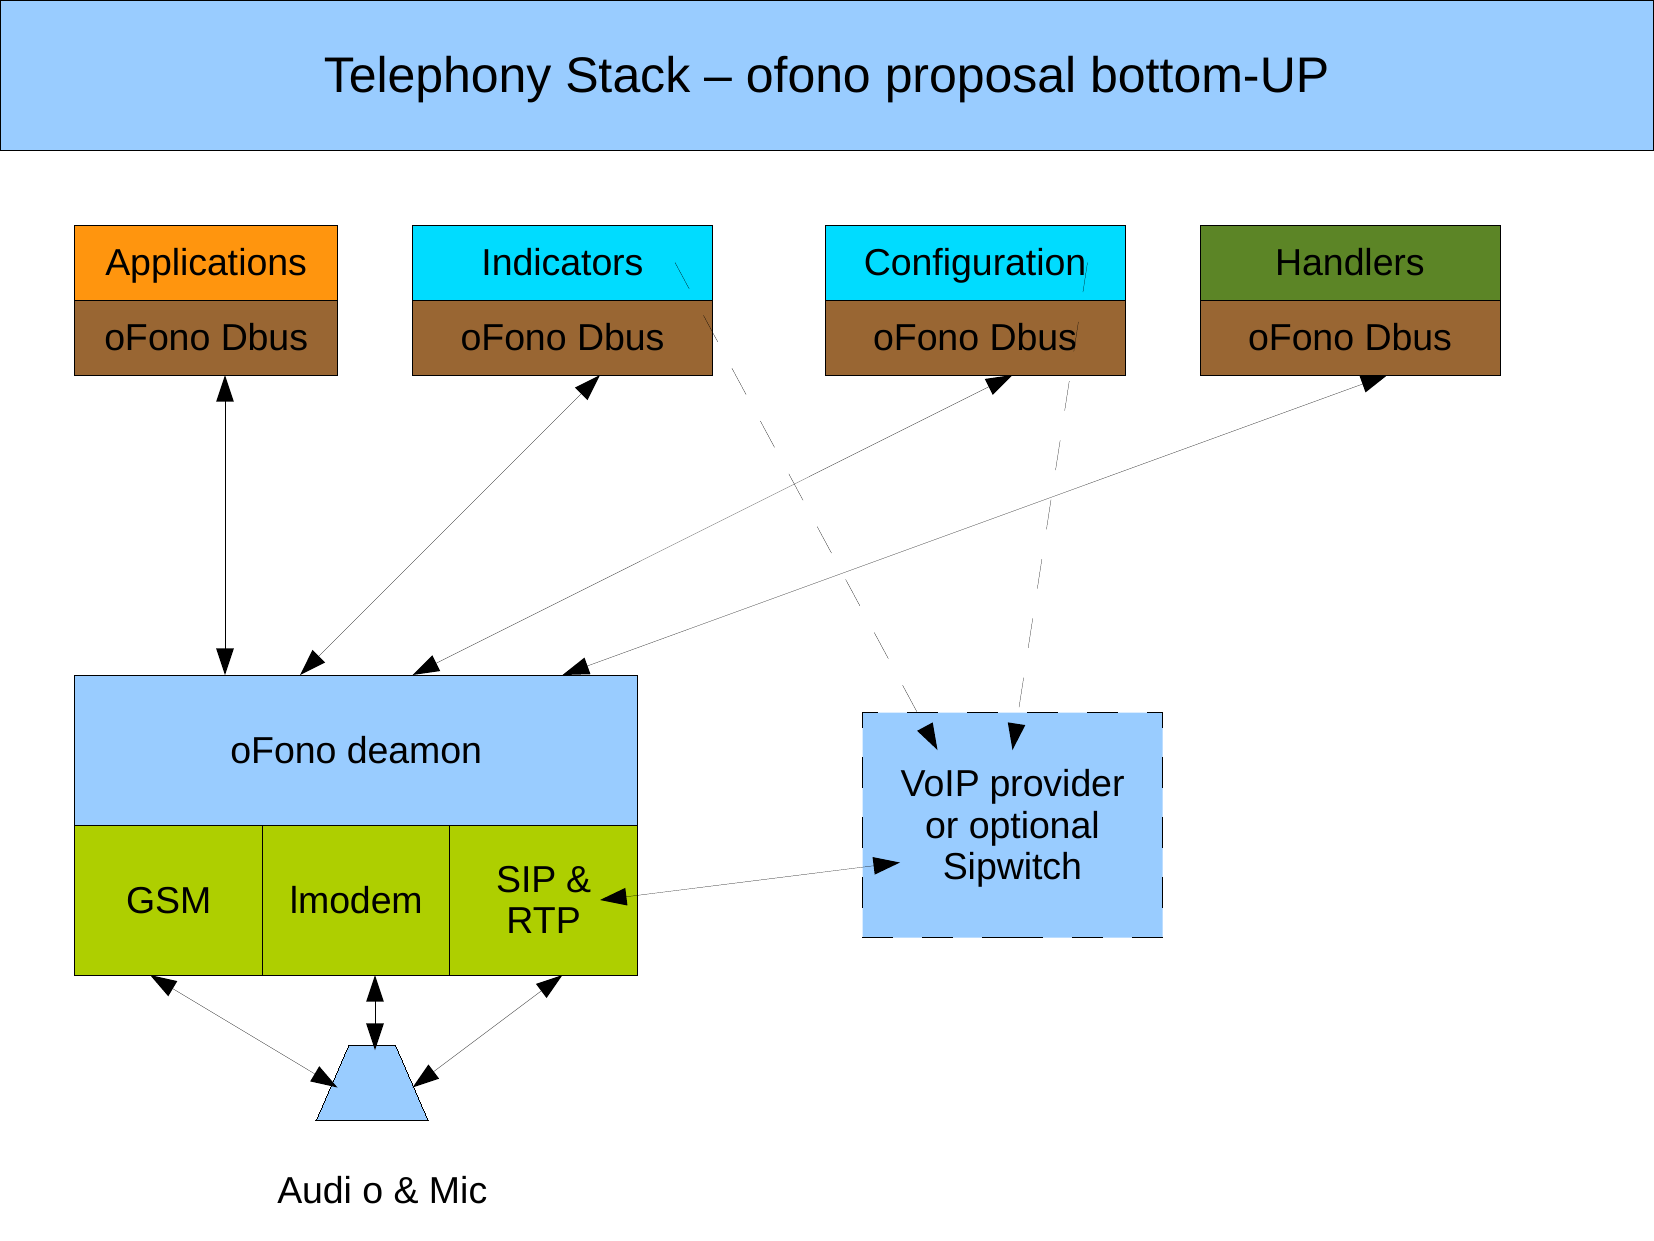

Telephony Stack – ofono proposal bottom-UP
Applications
Indicators
Configuration
Handlers
oFono Dbus
oFono Dbus
oFono Dbus
oFono Dbus
oFono deamon
VoIP provider
or optional
Sipwitch
GSM
lmodem
SIP &
RTP
Audi o & Mic